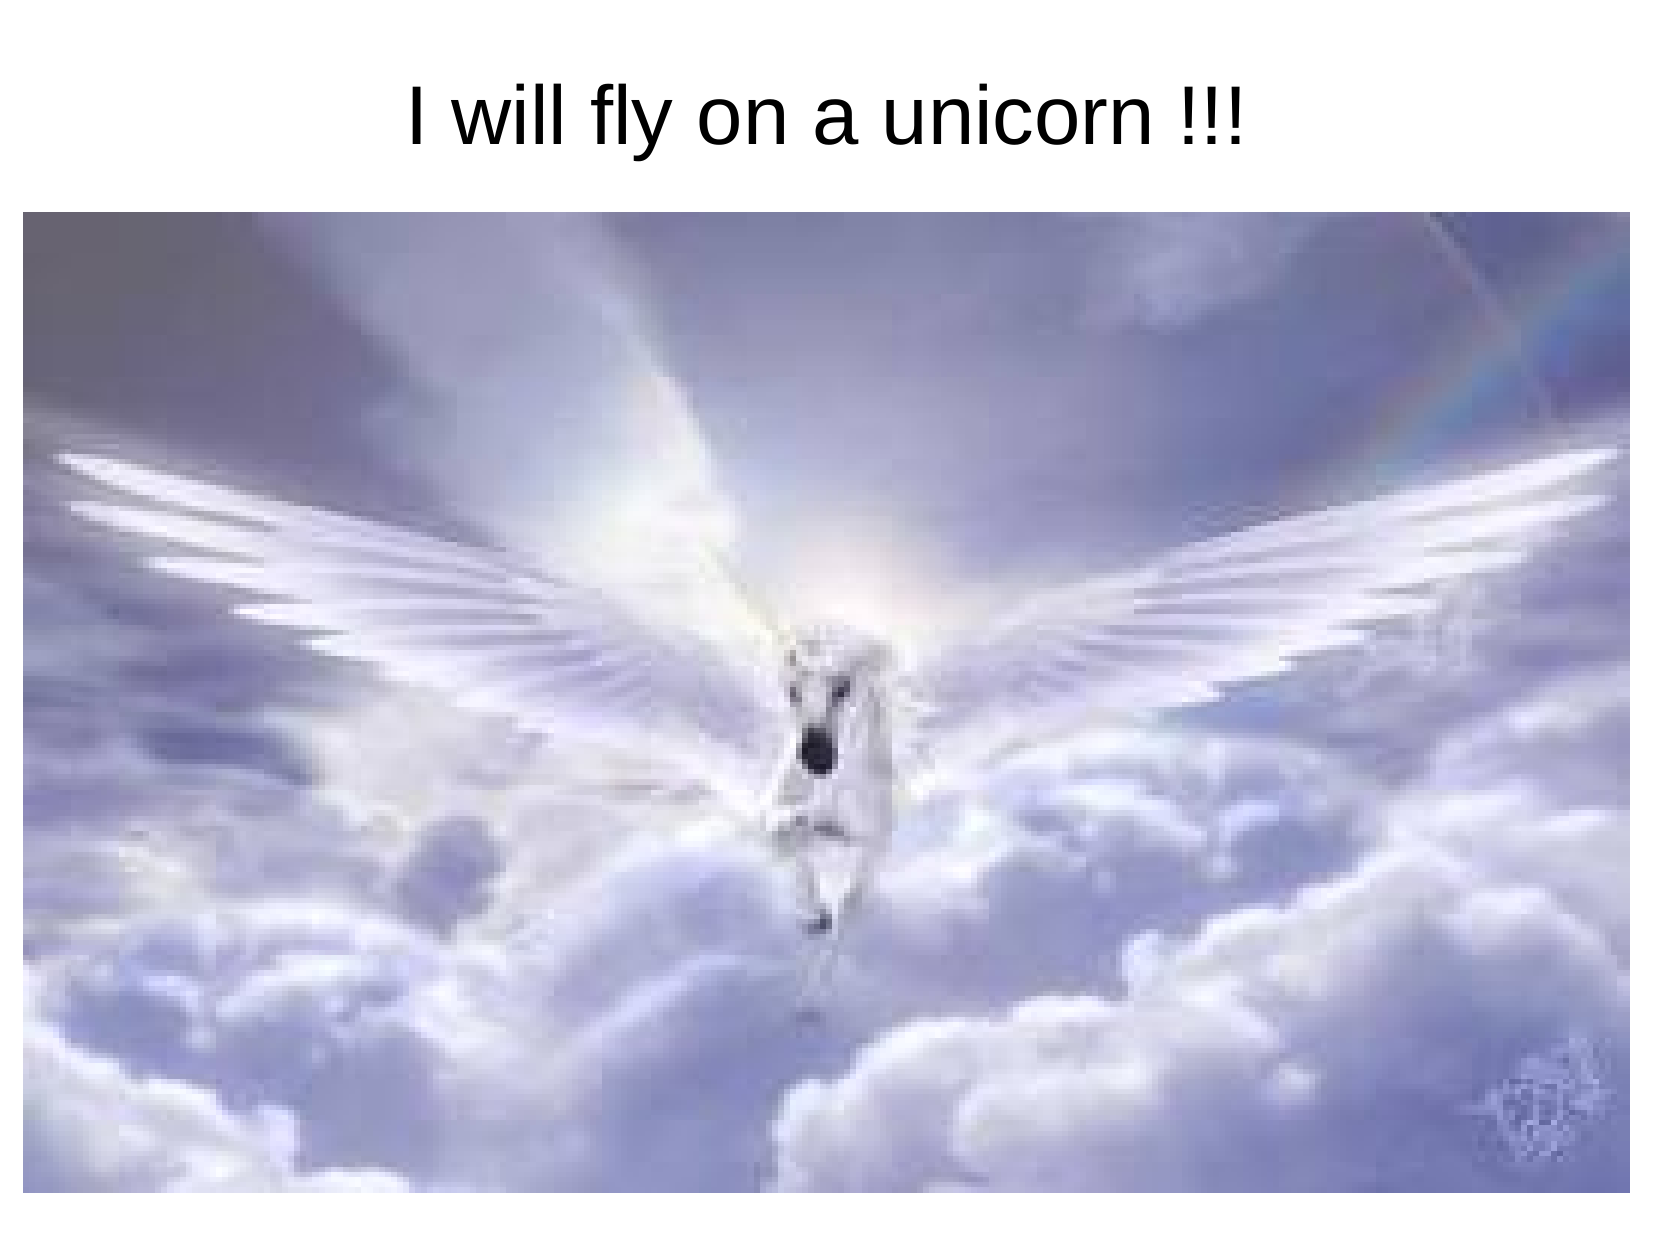

# I will fly on a unicorn !!!